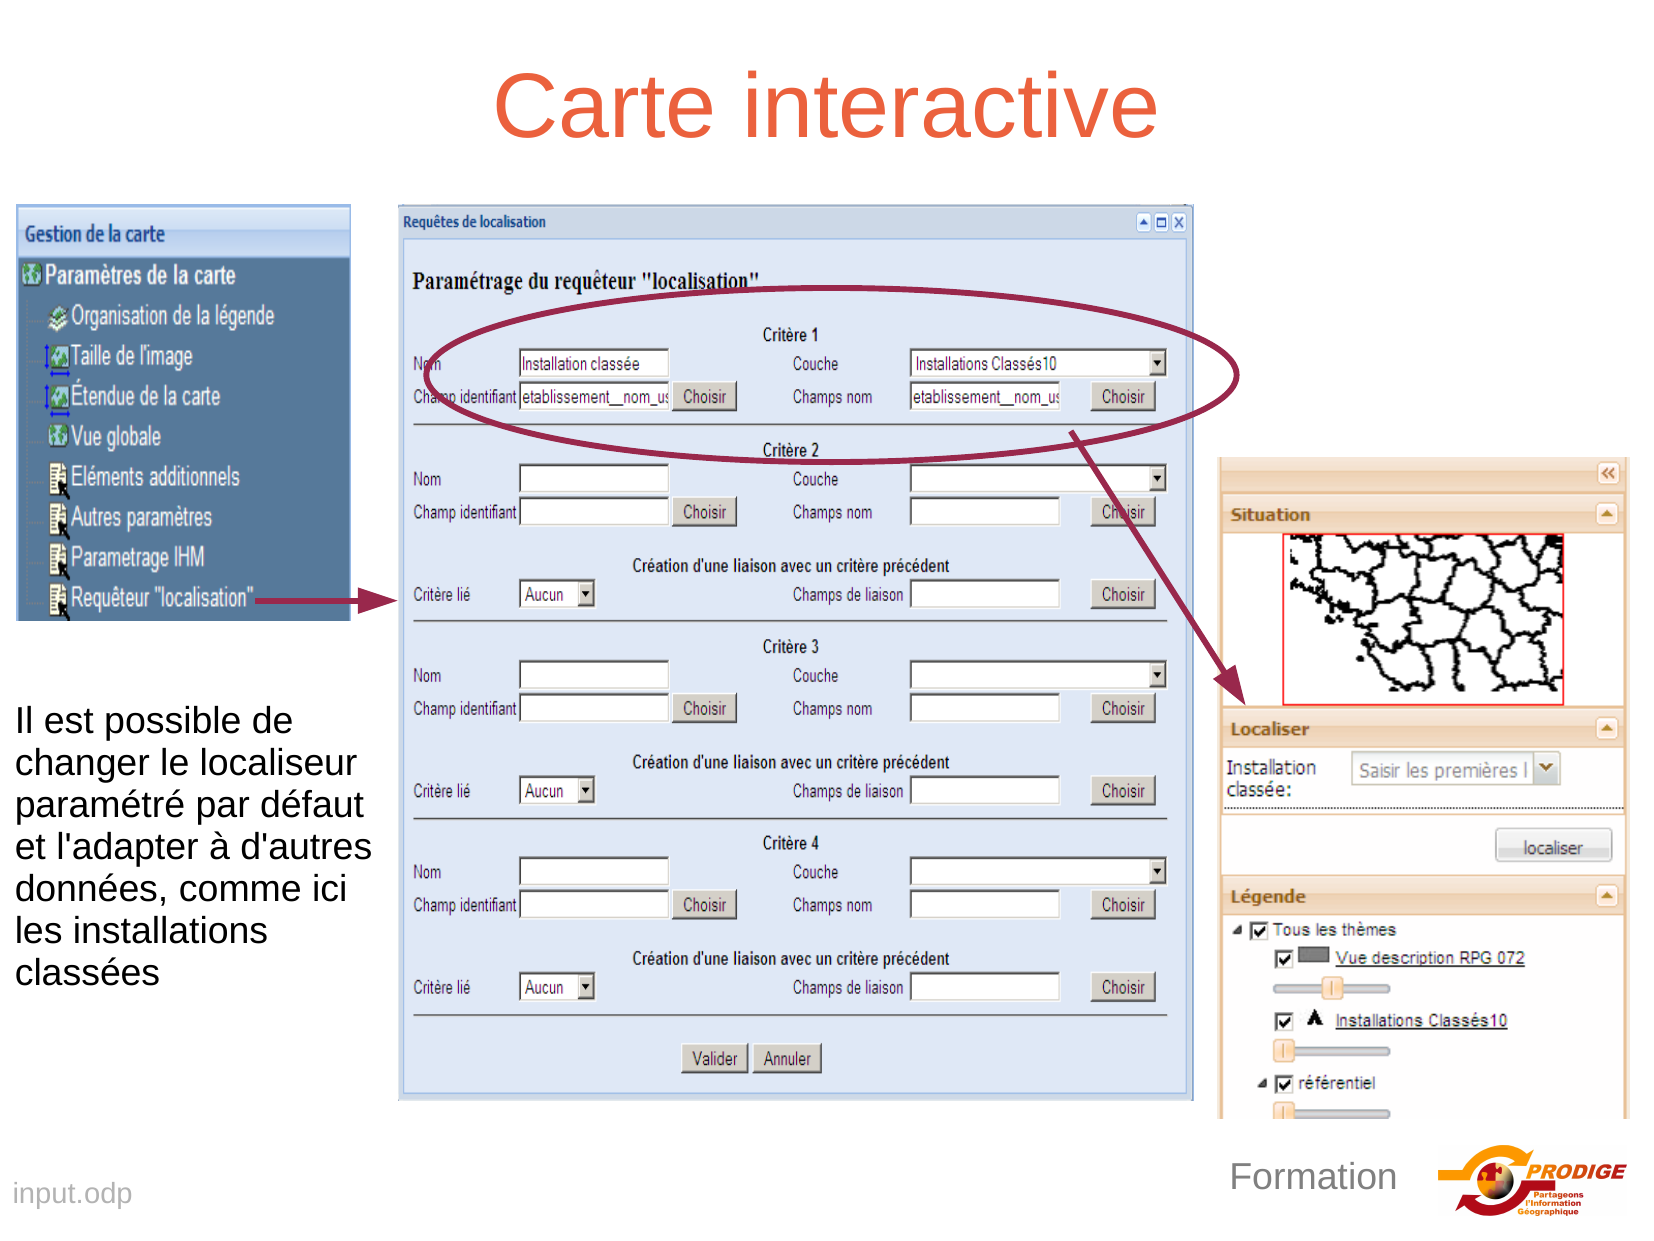

# Carte interactive
Il est possible de
changer le localiseur
paramétré par défaut
et l'adapter à d'autres
données, comme ici
les installations
classées